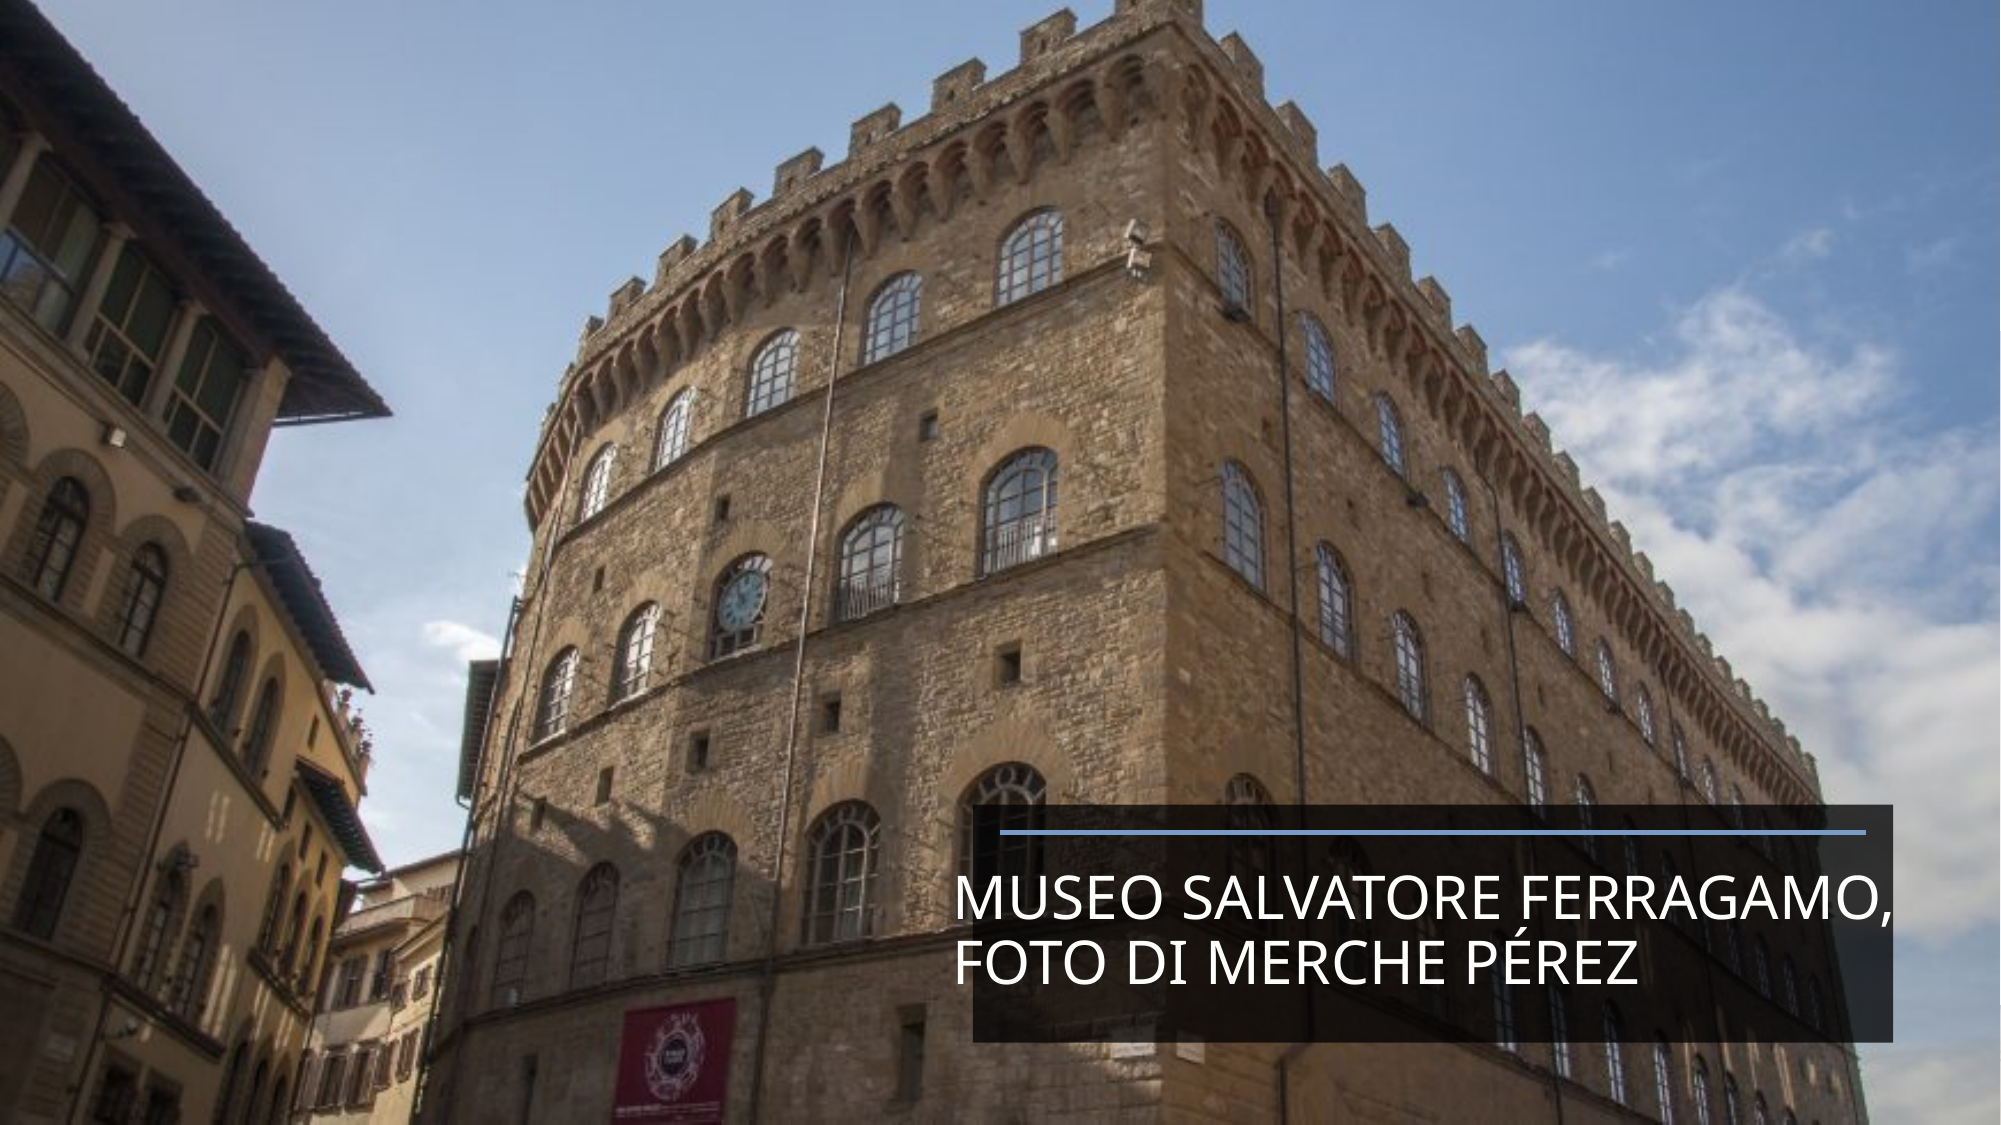

# Museo Salvatore Ferragamo, foto di Merche Pérez